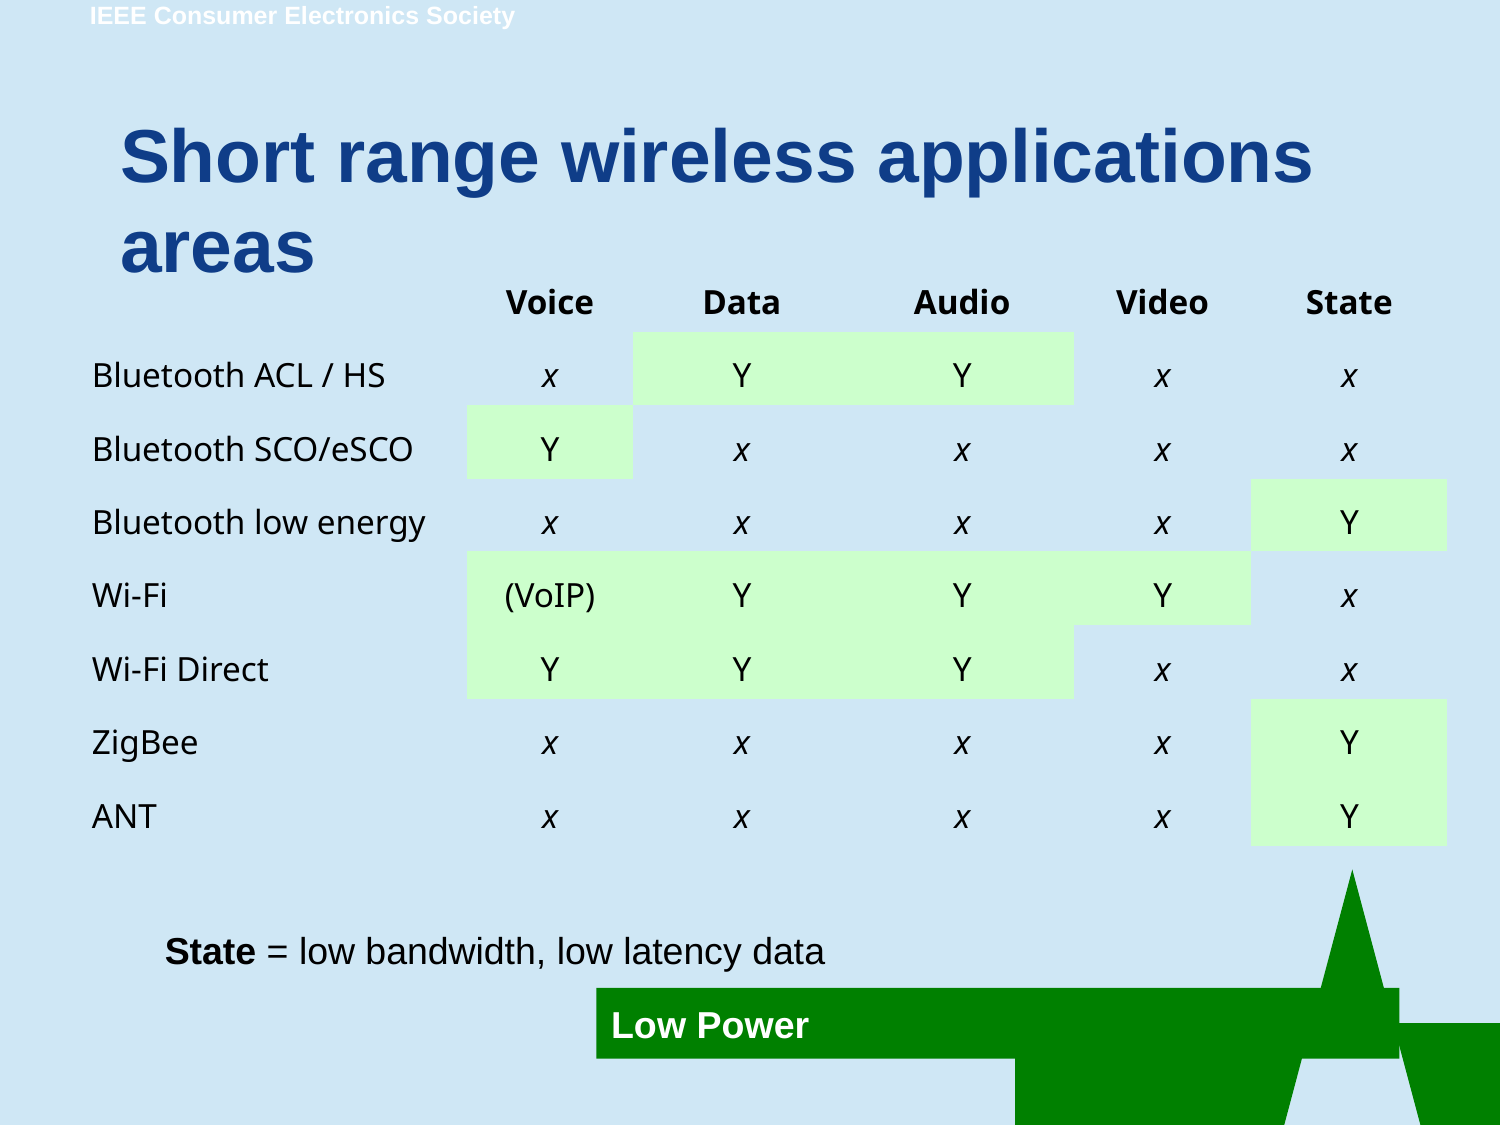

# Short range wireless applications areas
| | Voice | Data | Audio | Video | State |
| --- | --- | --- | --- | --- | --- |
| Bluetooth ACL / HS | x | Y | Y | x | x |
| Bluetooth SCO/eSCO | Y | x | x | x | x |
| Bluetooth low energy | x | x | x | x | Y |
| Wi-Fi | (VoIP) | Y | Y | Y | x |
| Wi-Fi Direct | Y | Y | Y | x | x |
| ZigBee | x | x | x | x | Y |
| ANT | x | x | x | x | Y |
State = low bandwidth, low latency data
Low Power